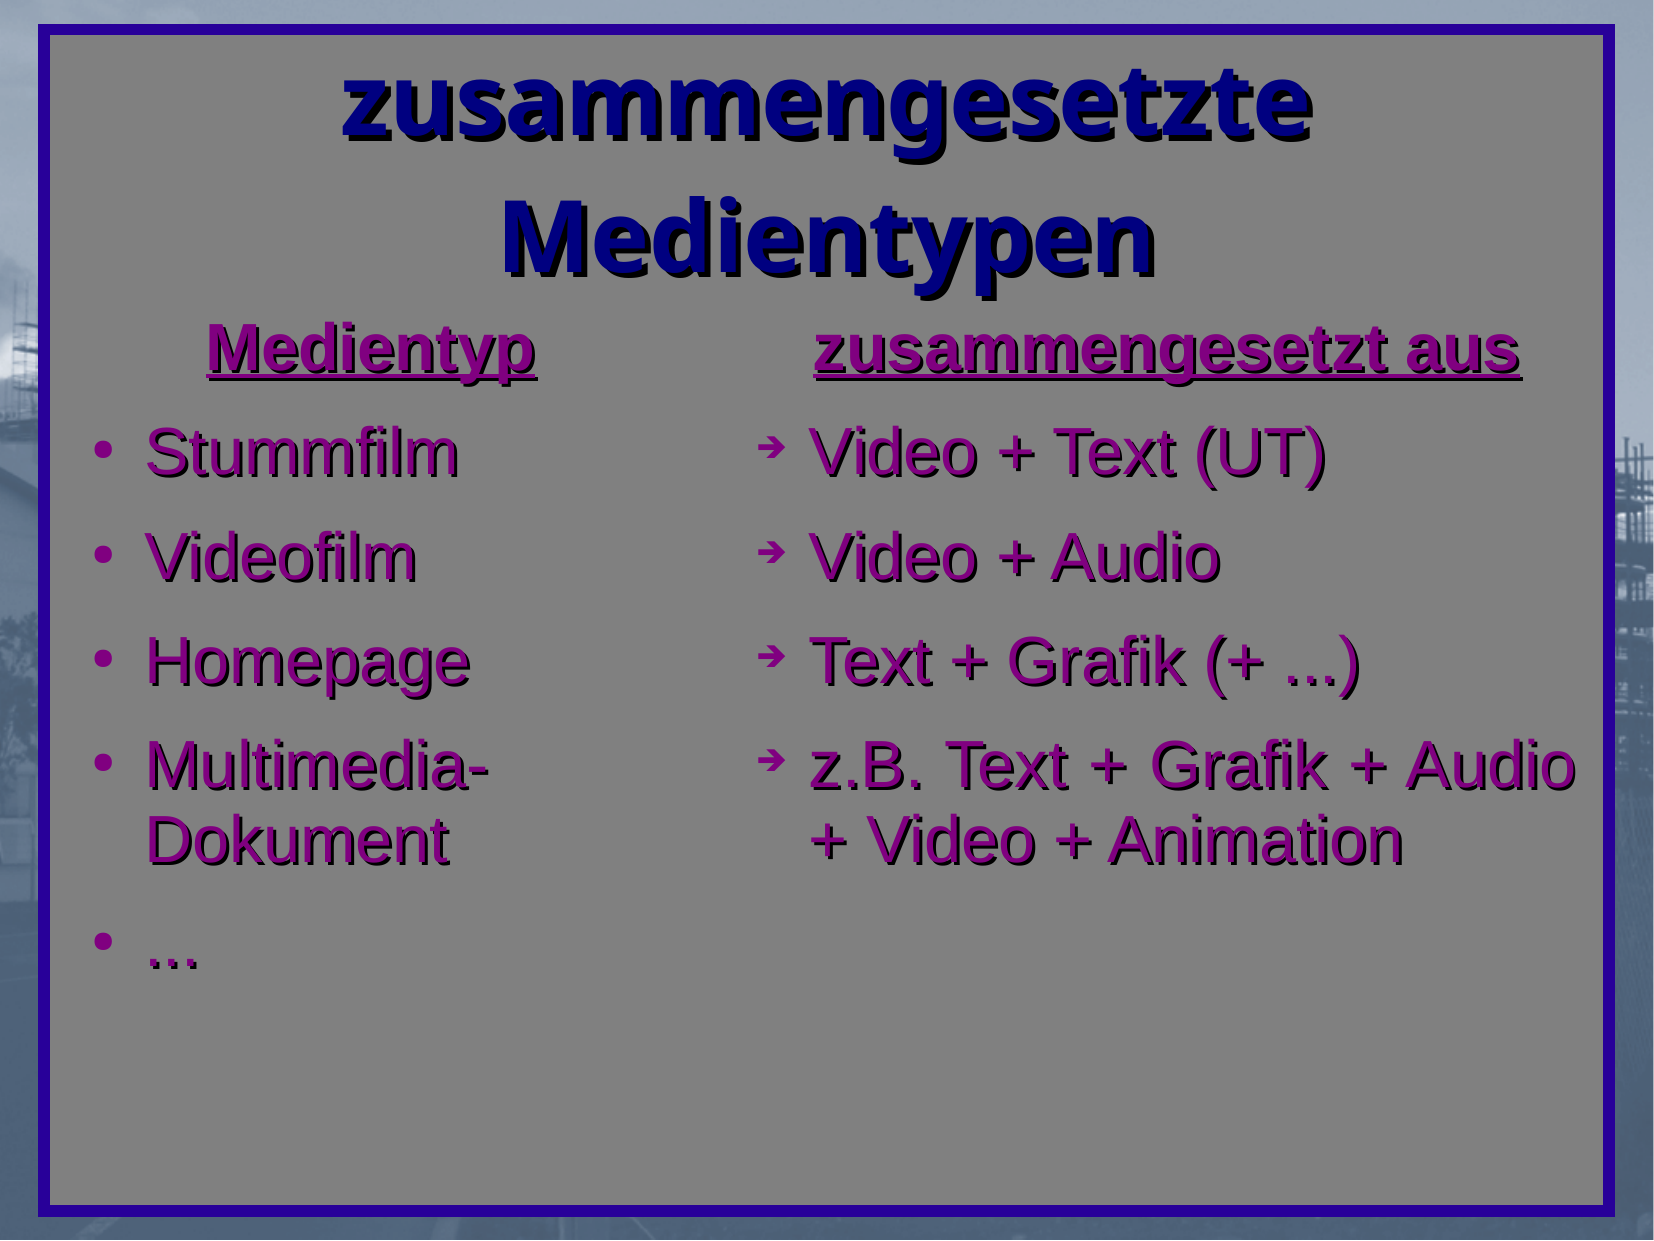

# zusammengesetzte Medientypen
Medientyp
Stummfilm
Videofilm
Homepage
Multimedia-Dokument
...
zusammengesetzt aus
Video + Text (UT)
Video + Audio
Text + Grafik (+ ...)
z.B. Text + Grafik + Audio + Video + Animation